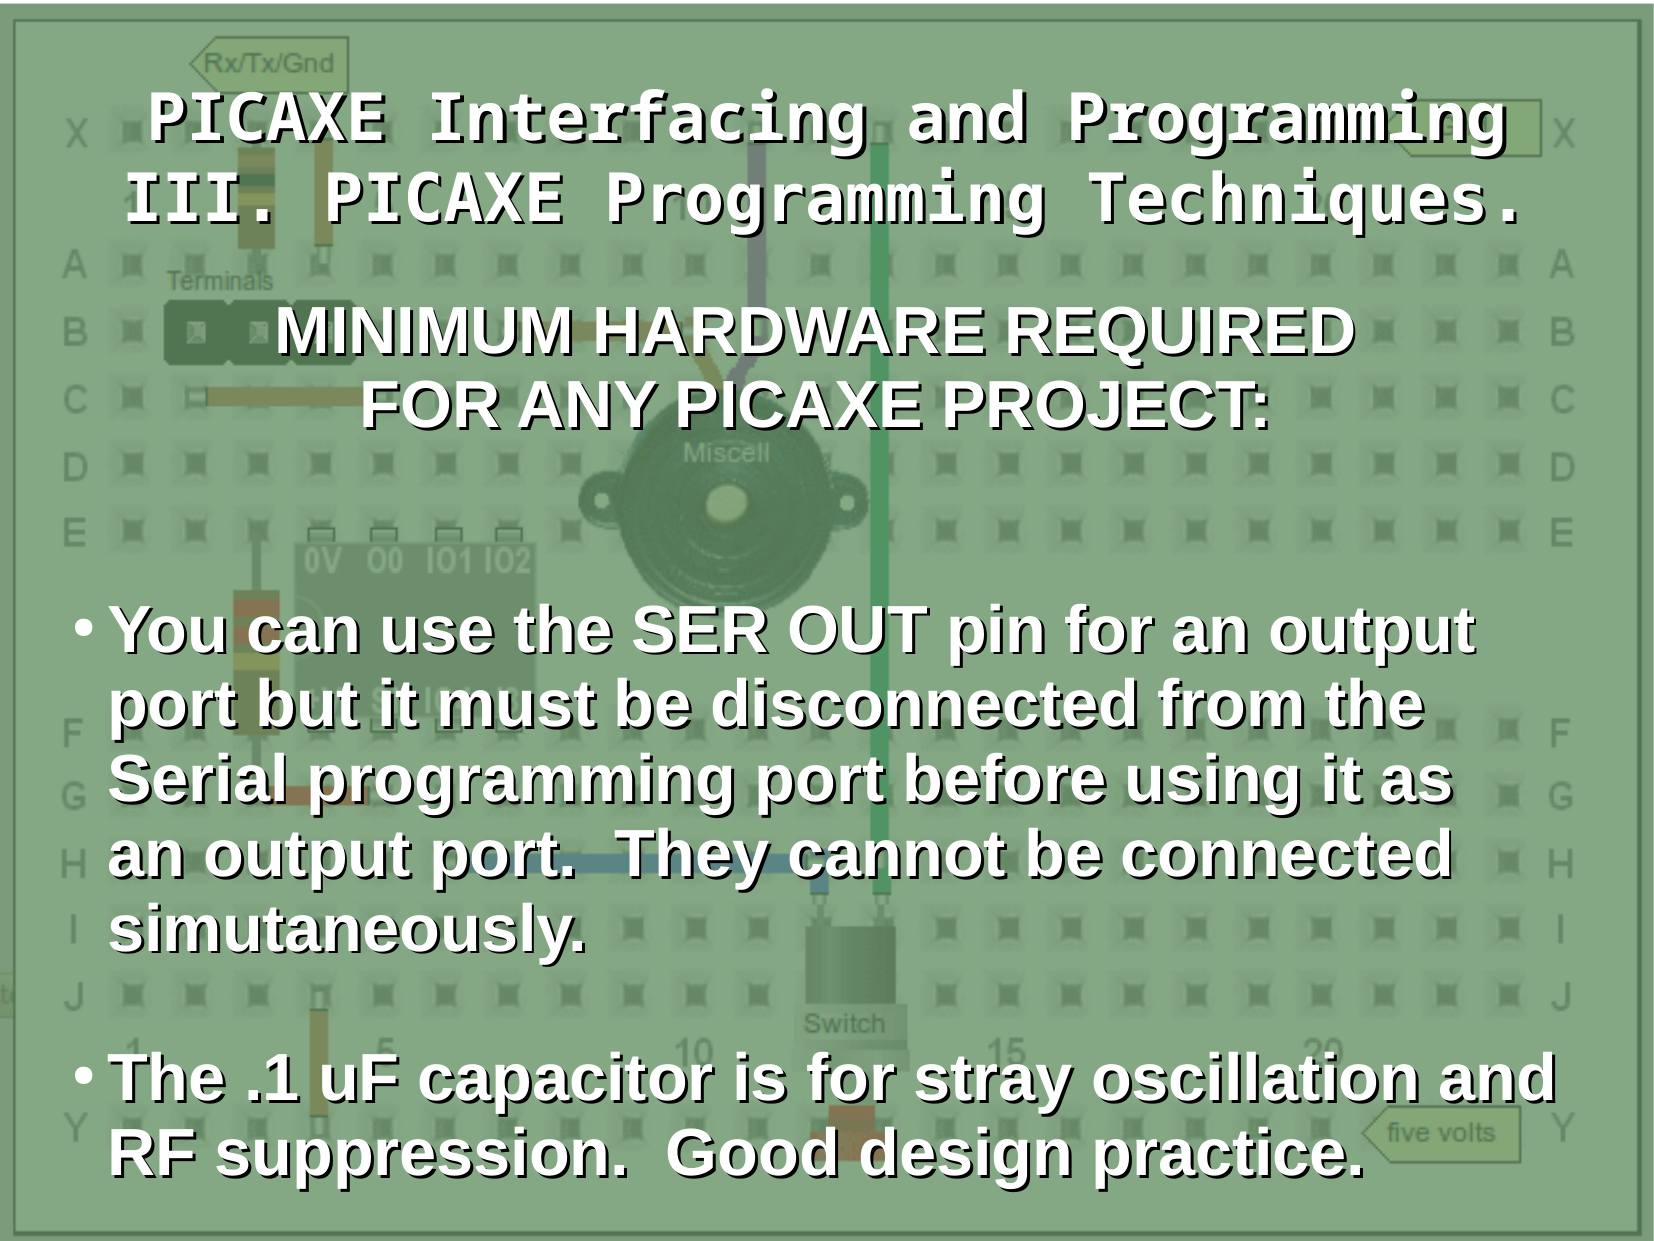

# PICAXE Interfacing and Programming III. PICAXE Programming Techniques.
MINIMUM HARDWARE REQUIRED
FOR ANY PICAXE PROJECT:
You can use the SER OUT pin for an output
port but it must be disconnected from the
Serial programming port before using it as
an output port. They cannot be connected simutaneously.
The .1 uF capacitor is for stray oscillation and
RF suppression. Good design practice.